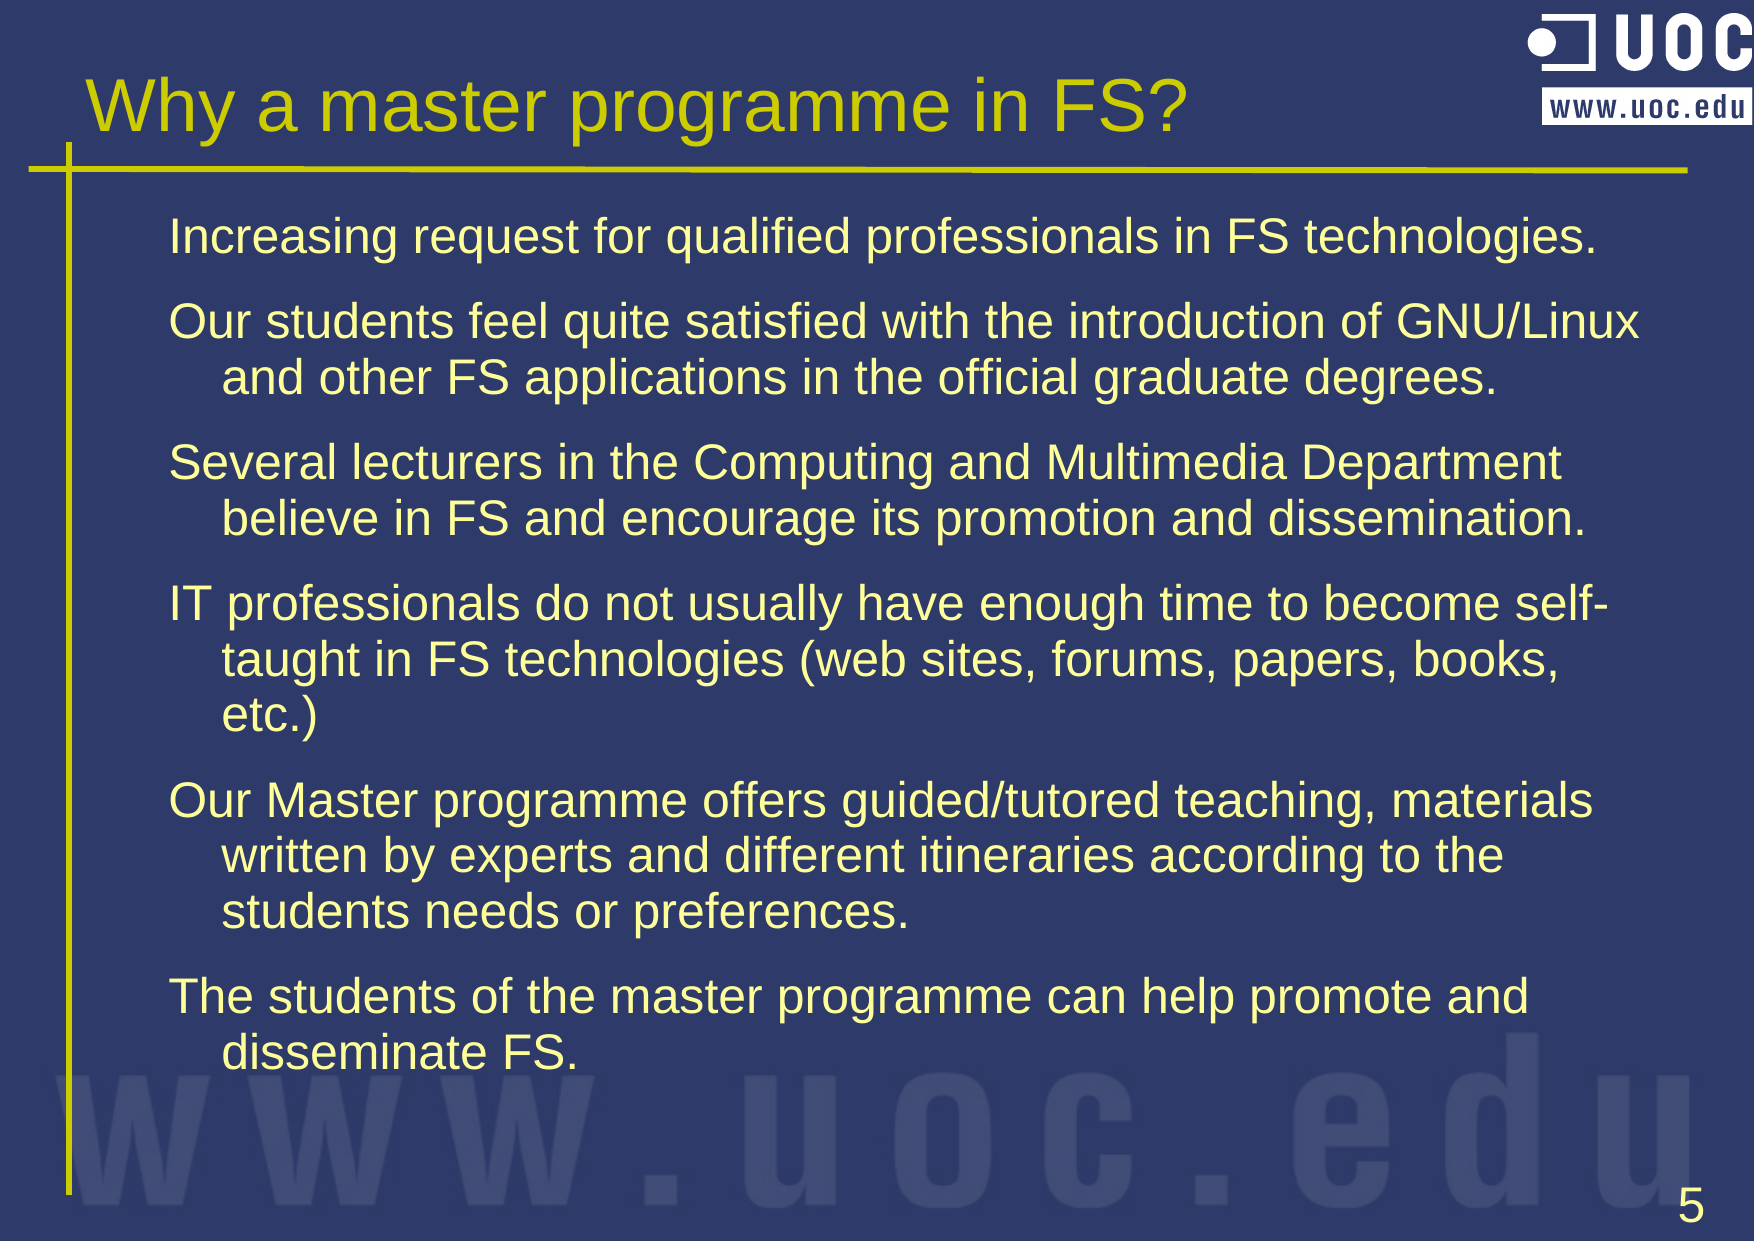

Why a master programme in FS?
# Increasing request for qualified professionals in FS technologies.
Our students feel quite satisfied with the introduction of GNU/Linux and other FS applications in the official graduate degrees.
Several lecturers in the Computing and Multimedia Department believe in FS and encourage its promotion and dissemination.
IT professionals do not usually have enough time to become self-taught in FS technologies (web sites, forums, papers, books, etc.)
Our Master programme offers guided/tutored teaching, materials written by experts and different itineraries according to the students needs or preferences.
The students of the master programme can help promote and disseminate FS.